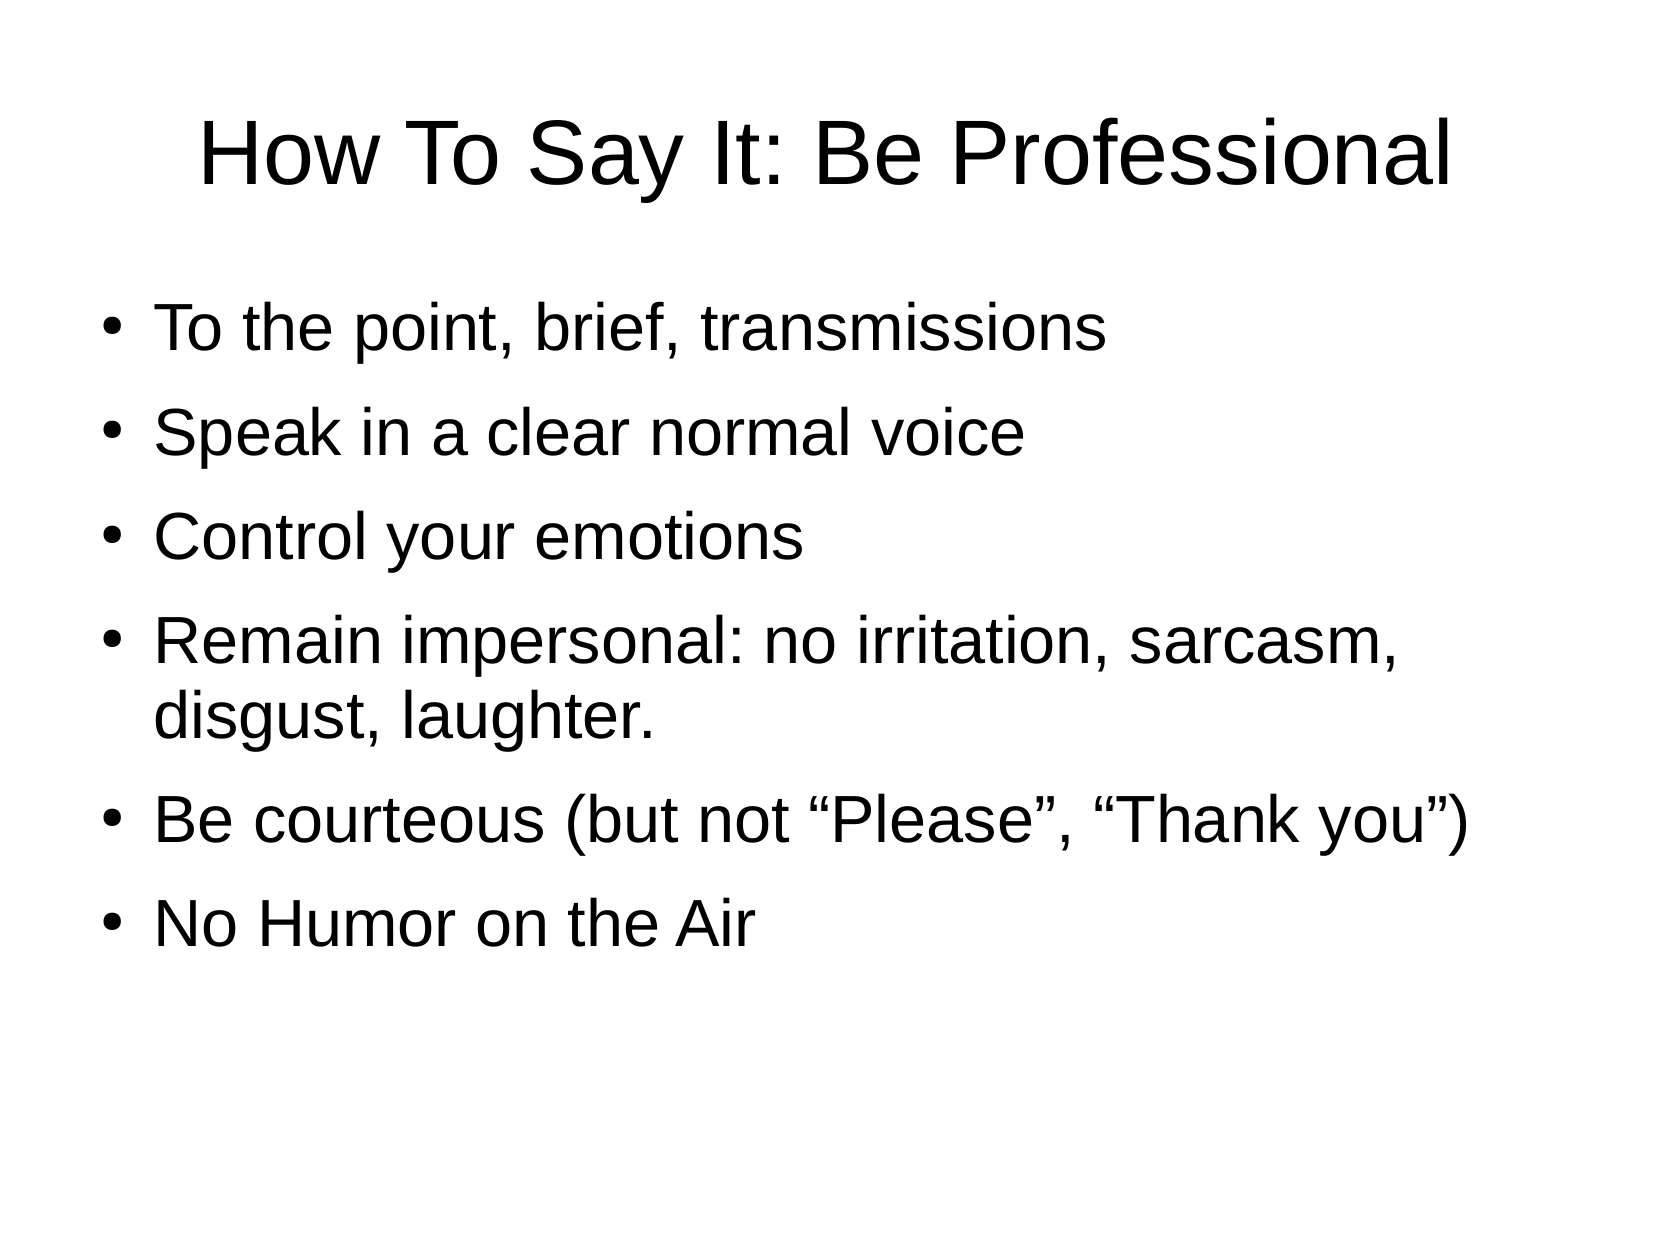

# How To Say It: Be Professional
To the point, brief, transmissions
Speak in a clear normal voice
Control your emotions
Remain impersonal: no irritation, sarcasm, disgust, laughter.
Be courteous (but not “Please”, “Thank you”)
No Humor on the Air